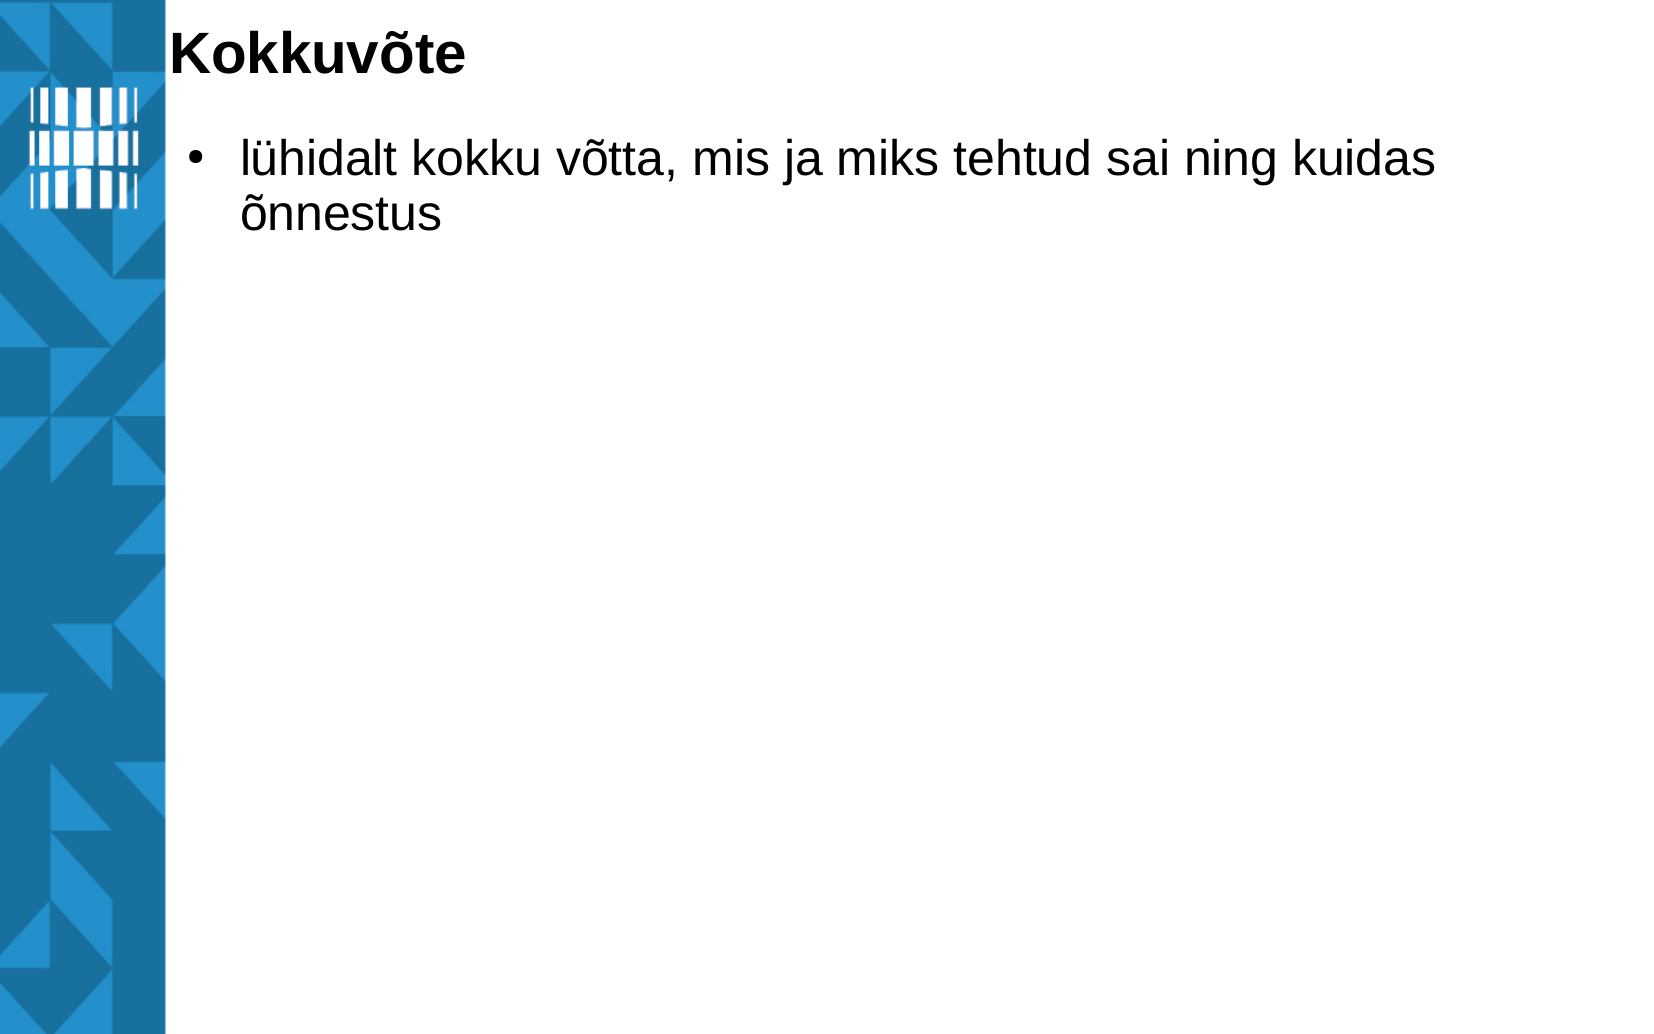

# Kokkuvõte
lühidalt kokku võtta, mis ja miks tehtud sai ning kuidas õnnestus